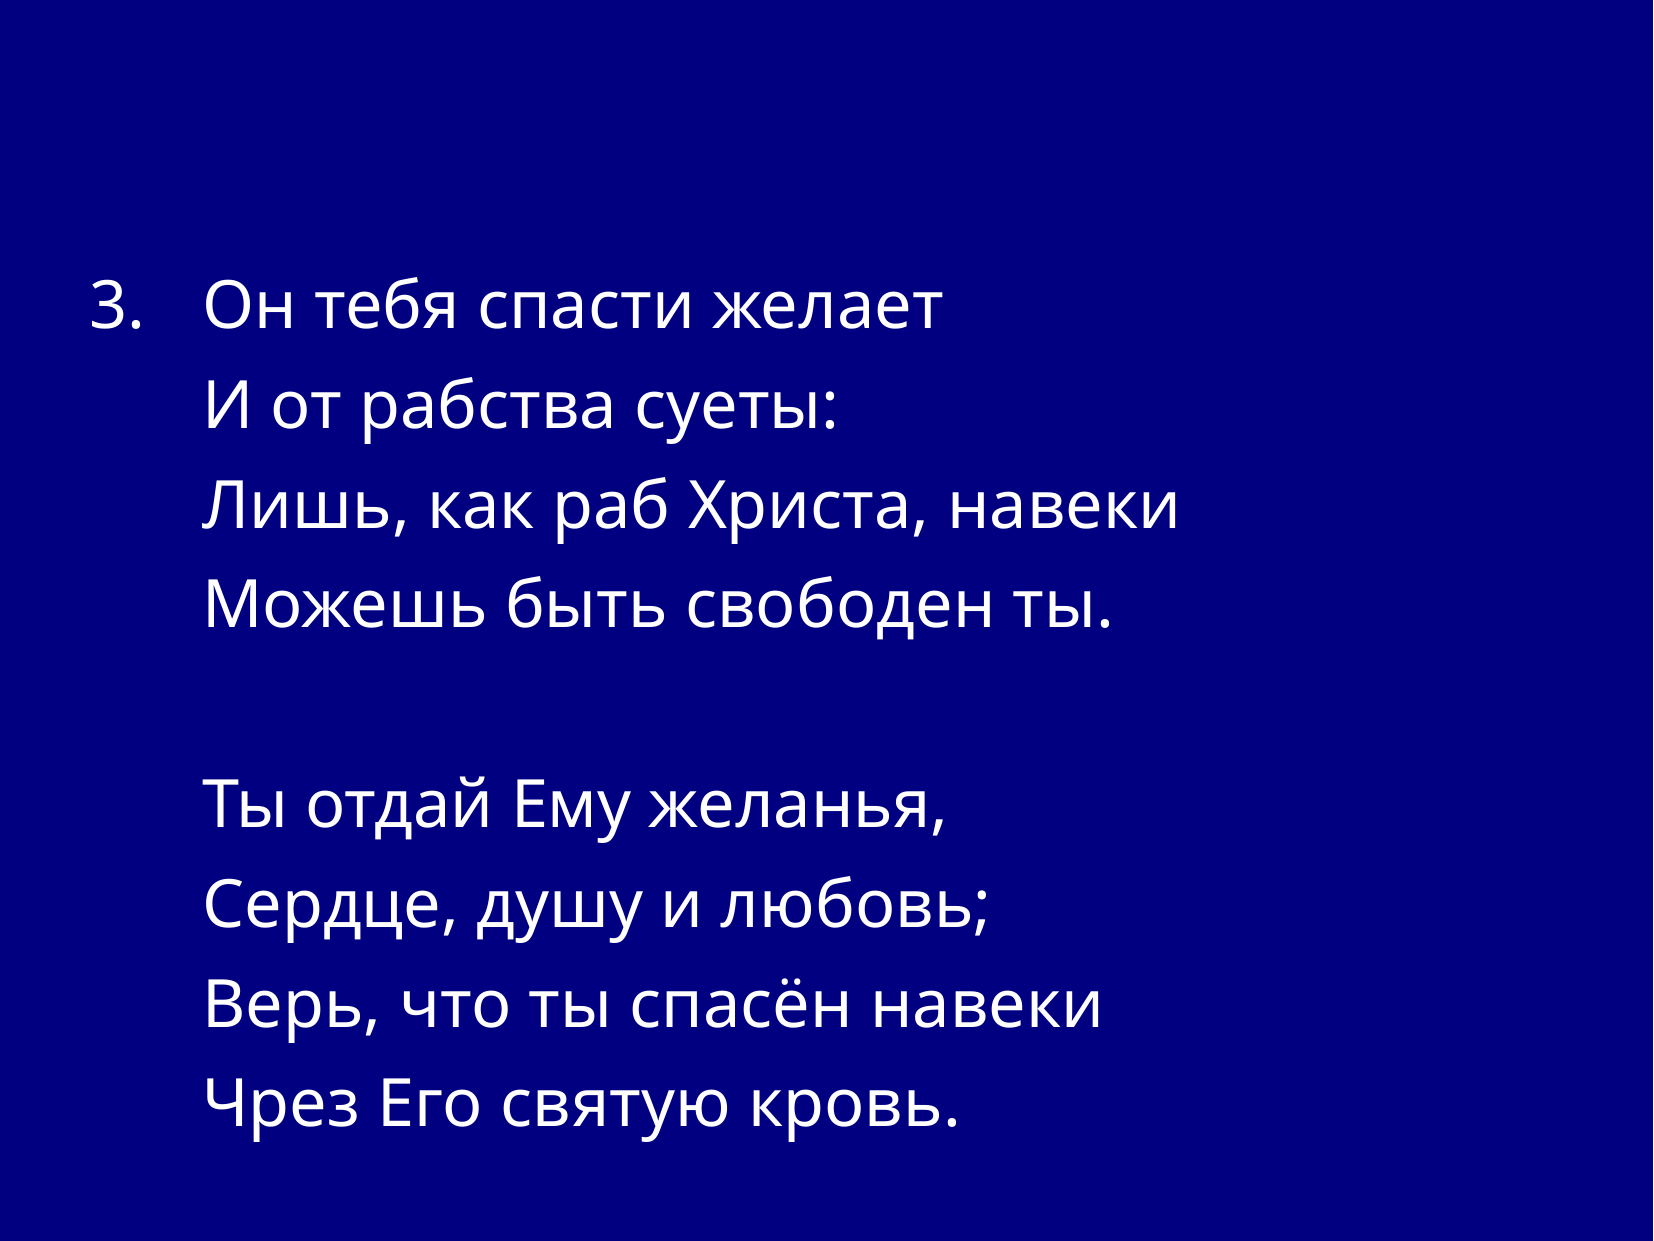

3.	Он тебя спасти желает
	И от рабства суеты:
	Лишь, как раб Христа, навеки
	Можешь быть свободен ты.
	Ты отдай Ему желанья,
	Сердце, душу и любовь;
	Верь, что ты спасён навеки
	Чрез Его святую кровь.